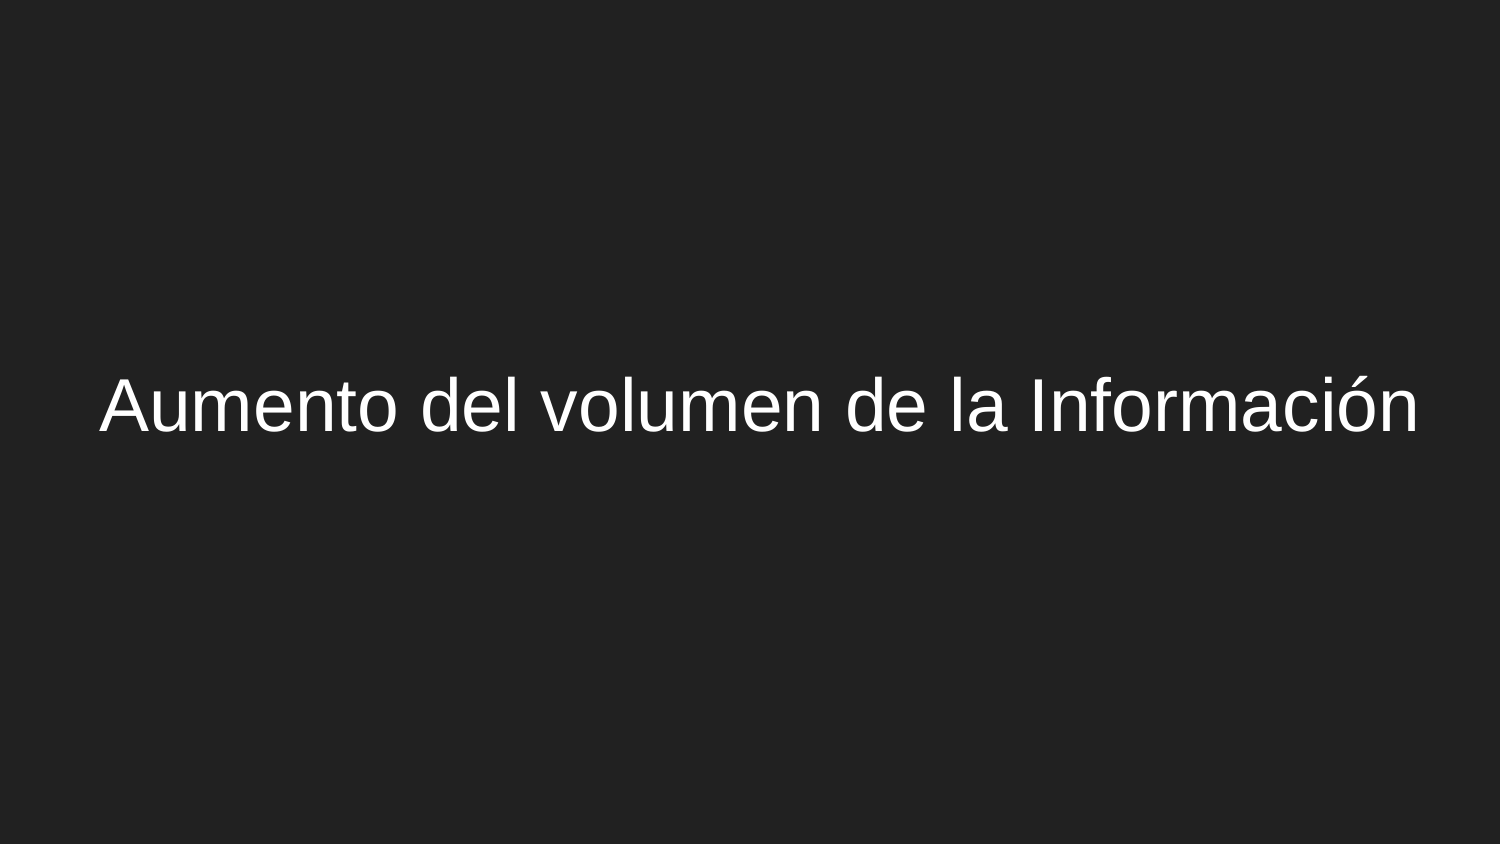

# Aumento del volumen de la Información